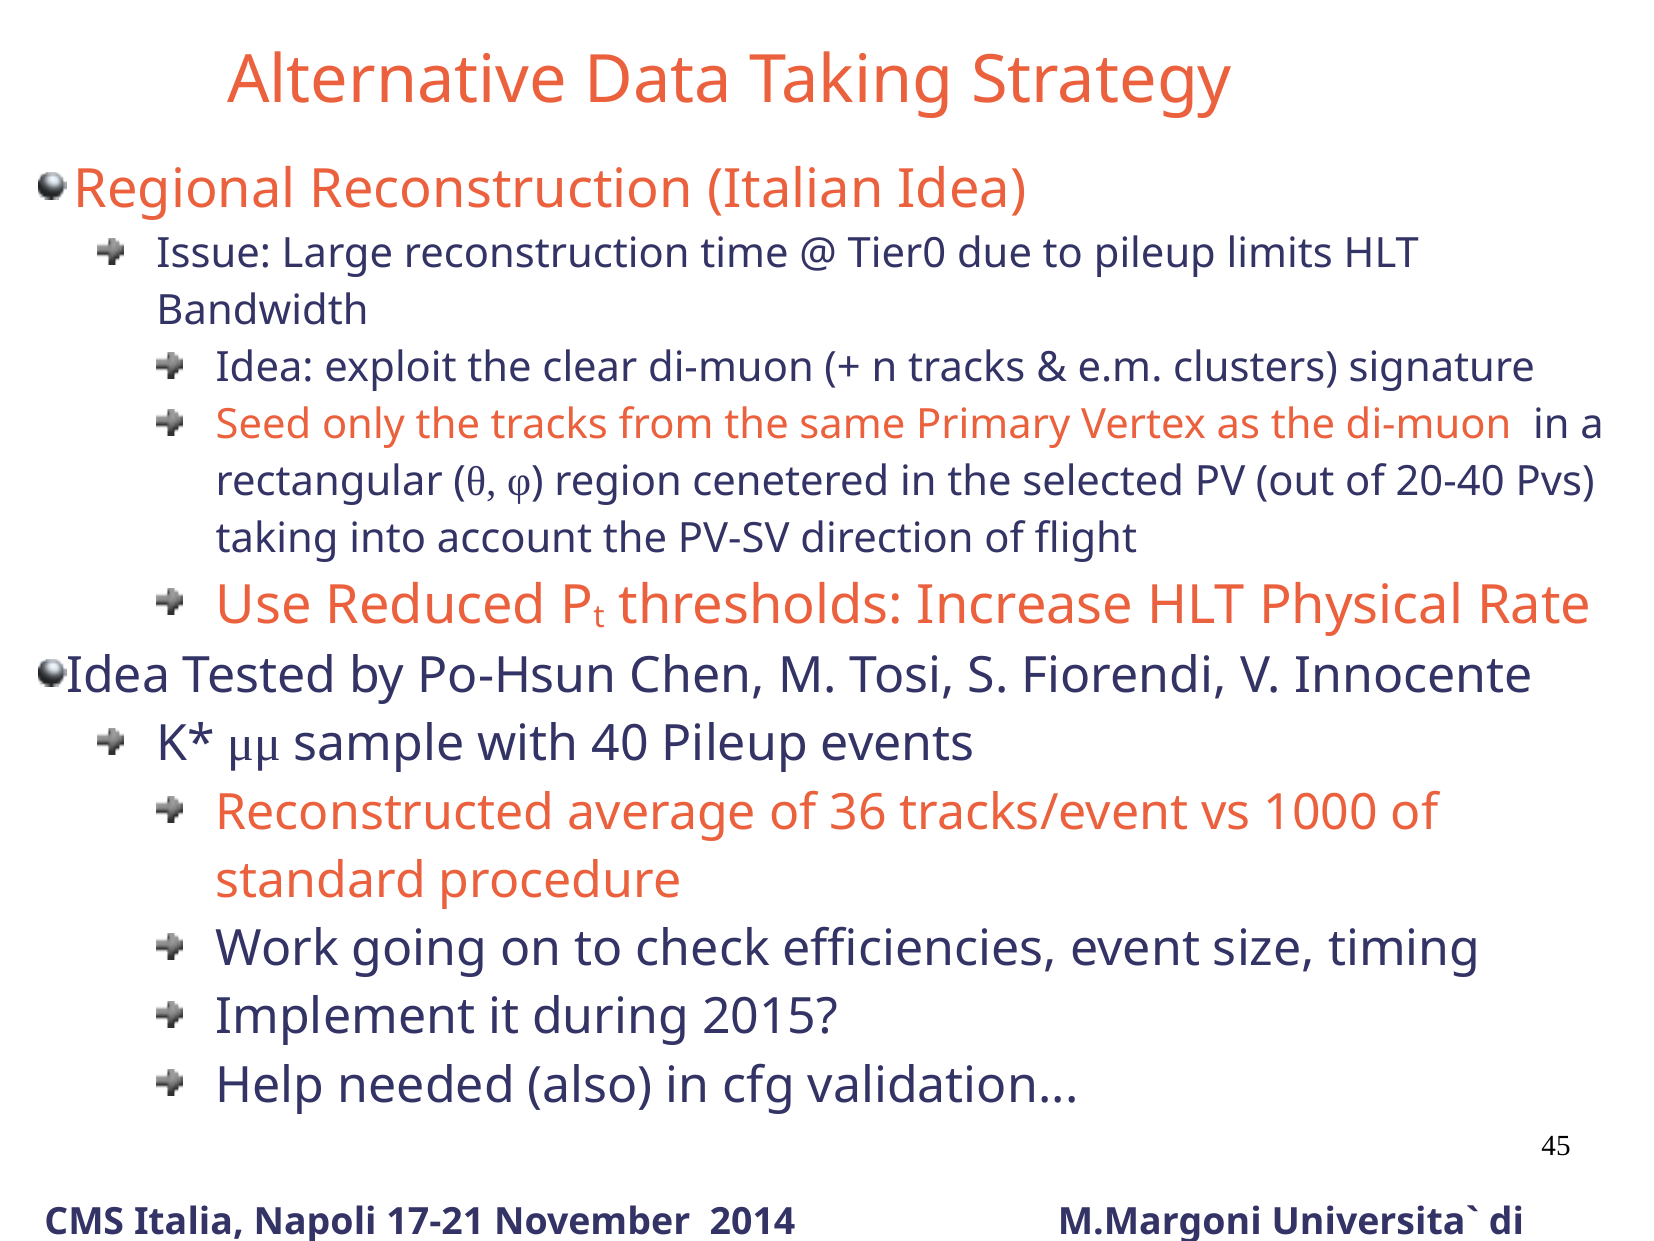

Alternative Data Taking Strategy
Regional Reconstruction (Italian Idea)
Issue: Large reconstruction time @ Tier0 due to pileup limits HLT Bandwidth
Idea: exploit the clear di-muon (+ n tracks & e.m. clusters) signature
Seed only the tracks from the same Primary Vertex as the di-muon in a rectangular (θ, φ) region cenetered in the selected PV (out of 20-40 Pvs) taking into account the PV-SV direction of flight
Use Reduced Pt thresholds: Increase HLT Physical Rate
Idea Tested by Po-Hsun Chen, M. Tosi, S. Fiorendi, V. Innocente
K* μμ sample with 40 Pileup events
Reconstructed average of 36 tracks/event vs 1000 of standard procedure
Work going on to check efficiencies, event size, timing
Implement it during 2015?
Help needed (also) in cfg validation...
45
CMS Italia, Napoli 17-21 November 2014 M.Margoni Universita` di Padova & INFN